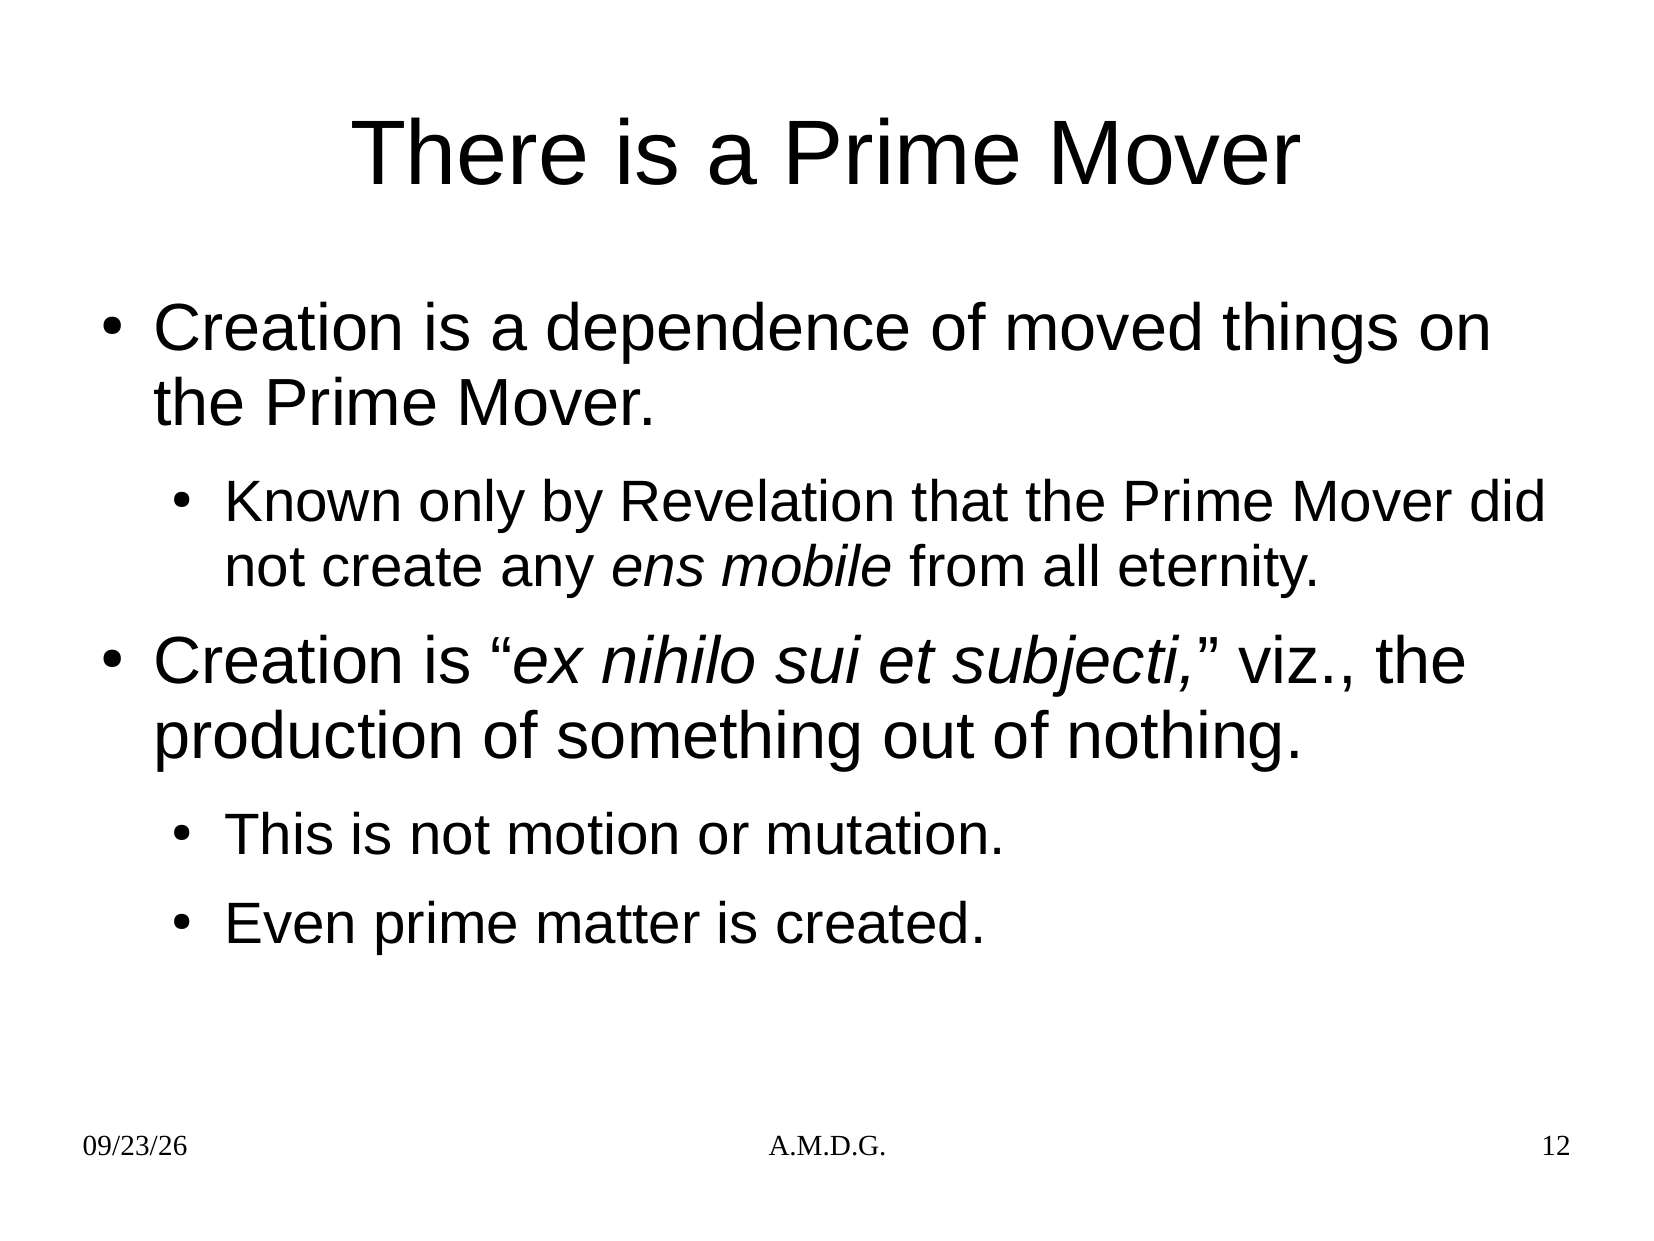

There is a Prime Mover
# Creation is a dependence of moved things on the Prime Mover.
Known only by Revelation that the Prime Mover did not create any ens mobile from all eternity.
Creation is “ex nihilo sui et subjecti,” viz., the production of something out of nothing.
This is not motion or mutation.
Even prime matter is created.
A.M.D.G.
12